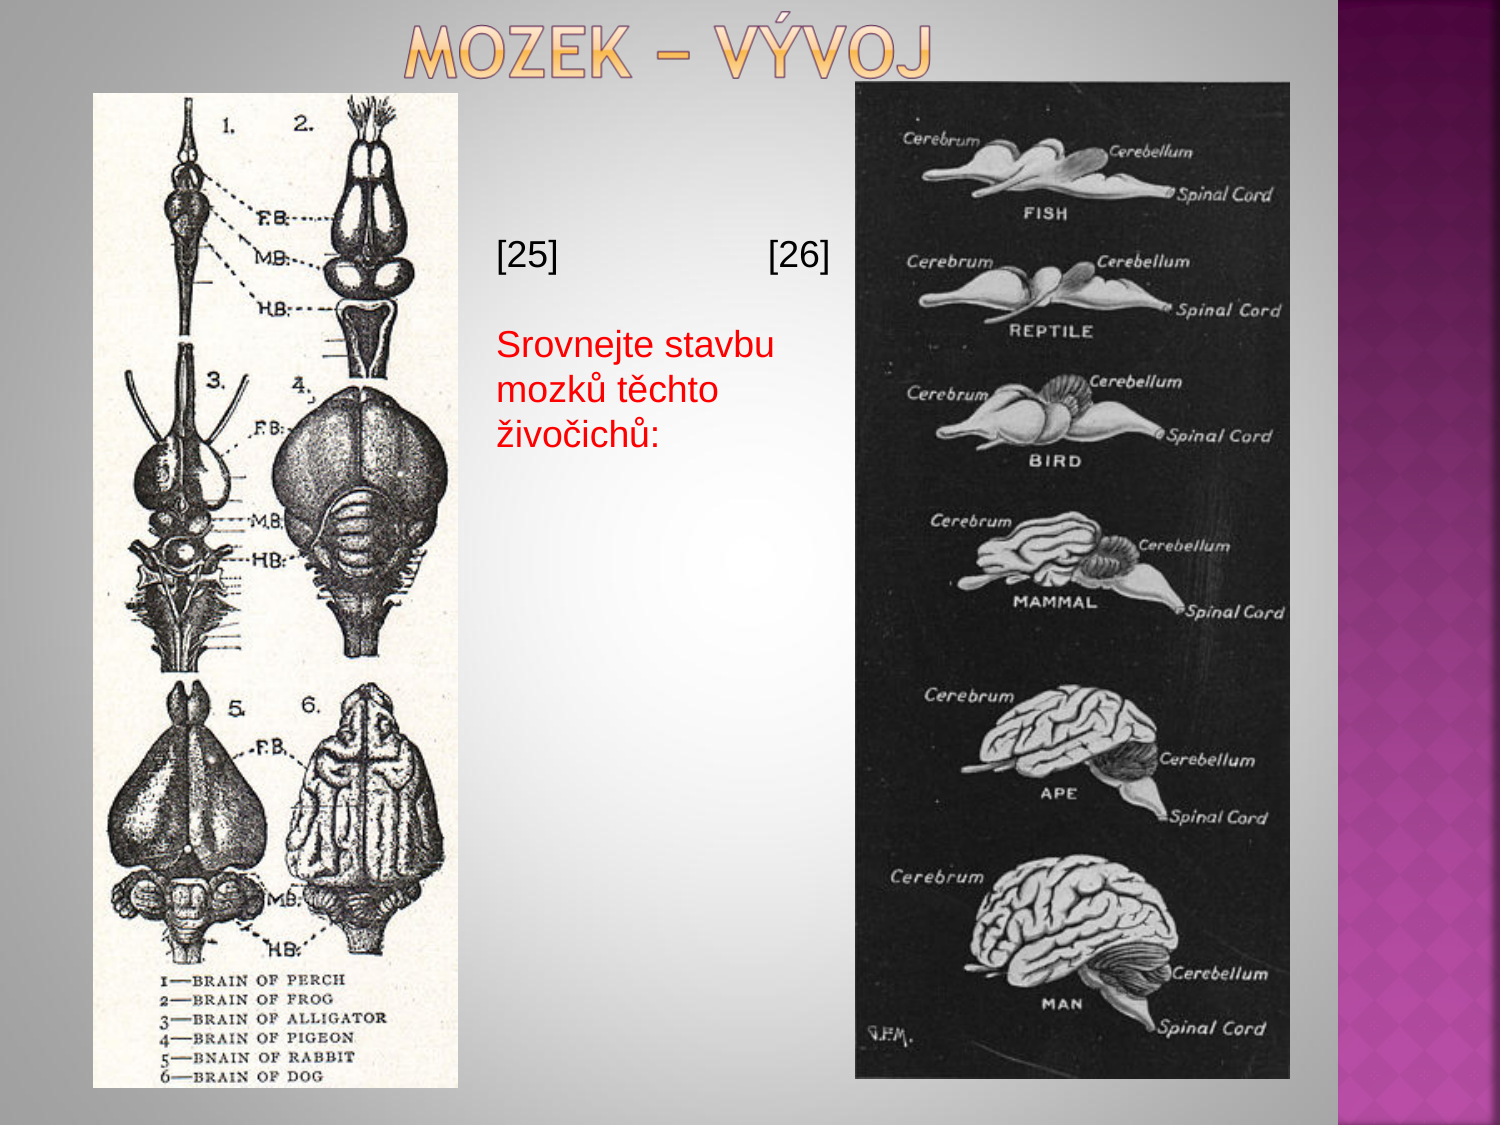

[25] [26]
Srovnejte stavbu
mozků těchto
živočichů: